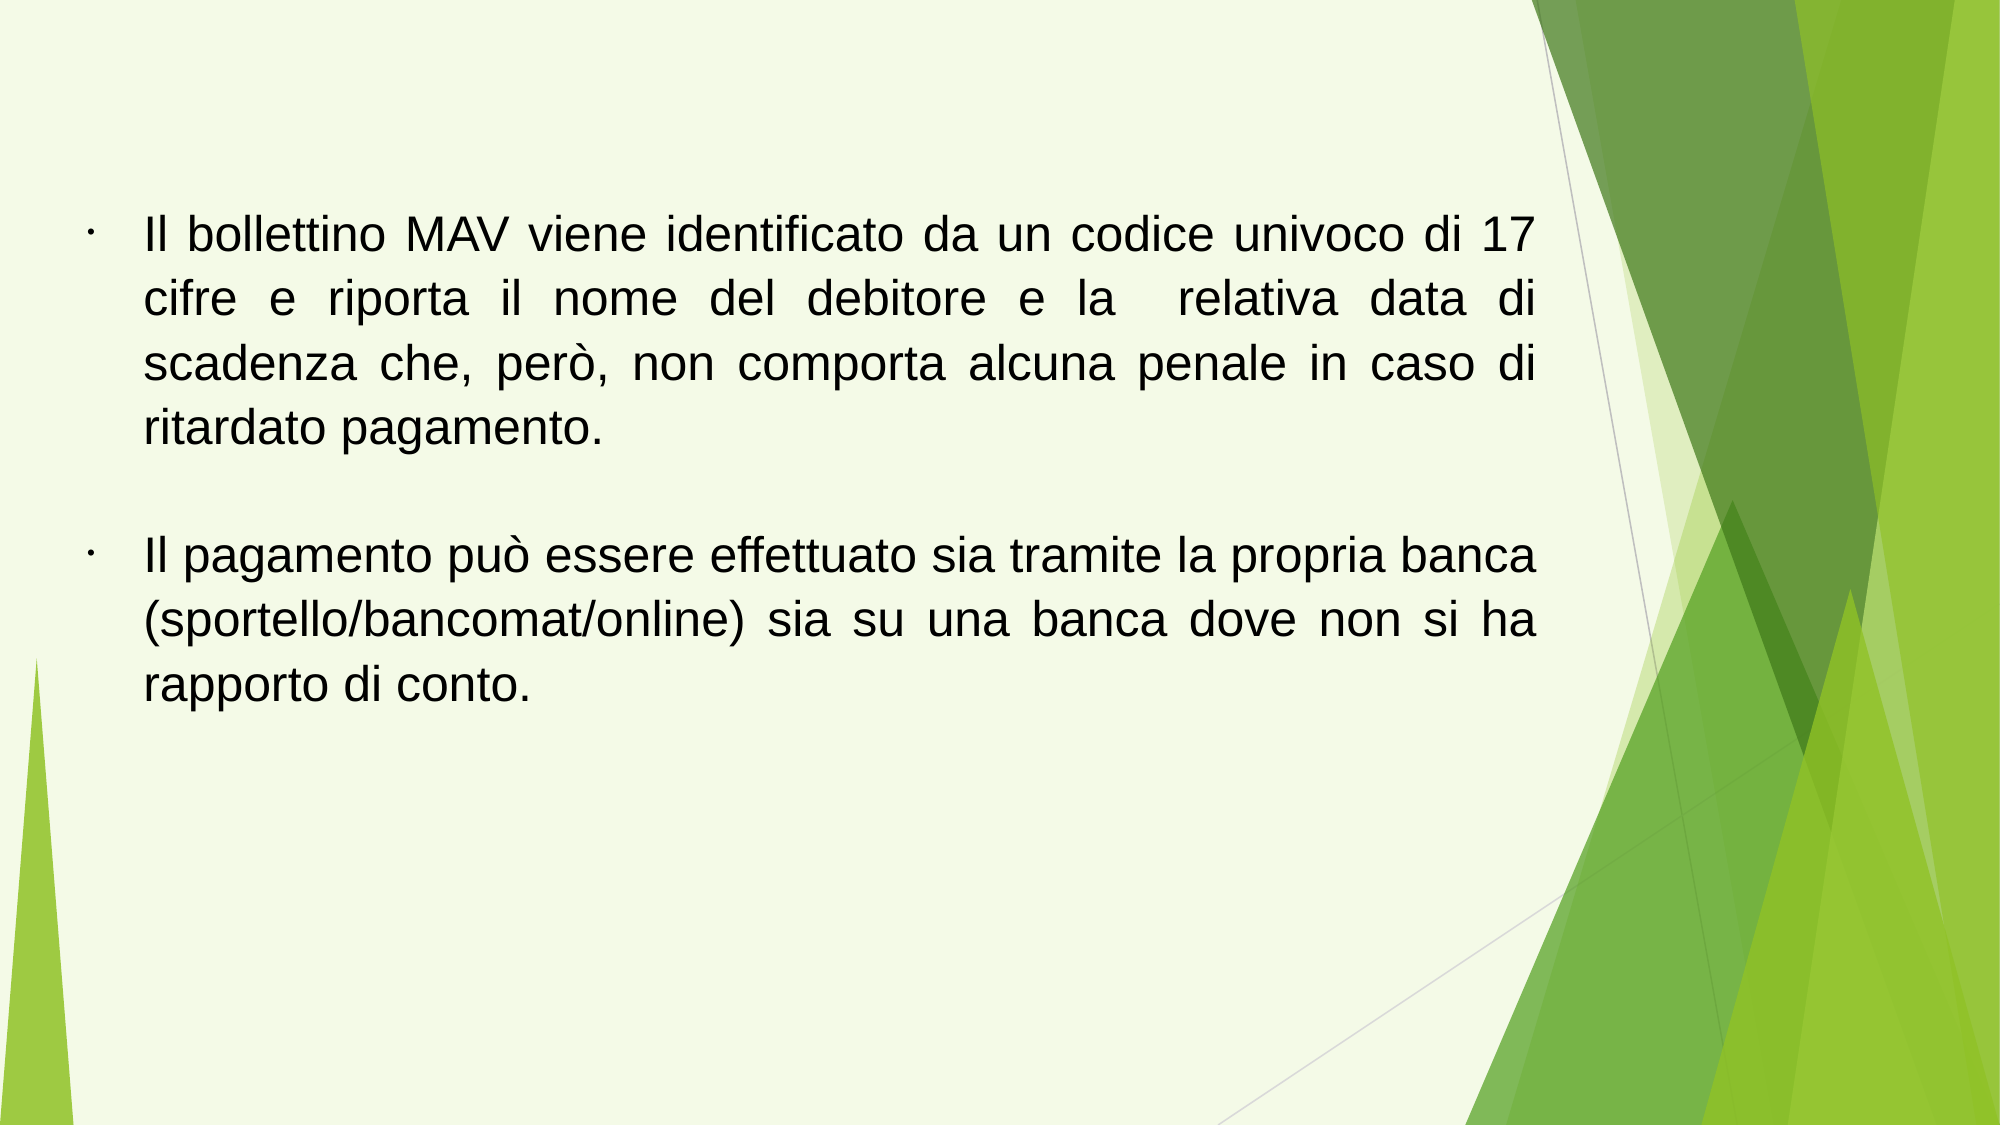

Il bollettino MAV viene identificato da un codice univoco di 17 cifre e riporta il nome del debitore e la relativa data di scadenza che, però, non comporta alcuna penale in caso di ritardato pagamento.
Il pagamento può essere effettuato sia tramite la propria banca (sportello/bancomat/online) sia su una banca dove non si ha rapporto di conto.